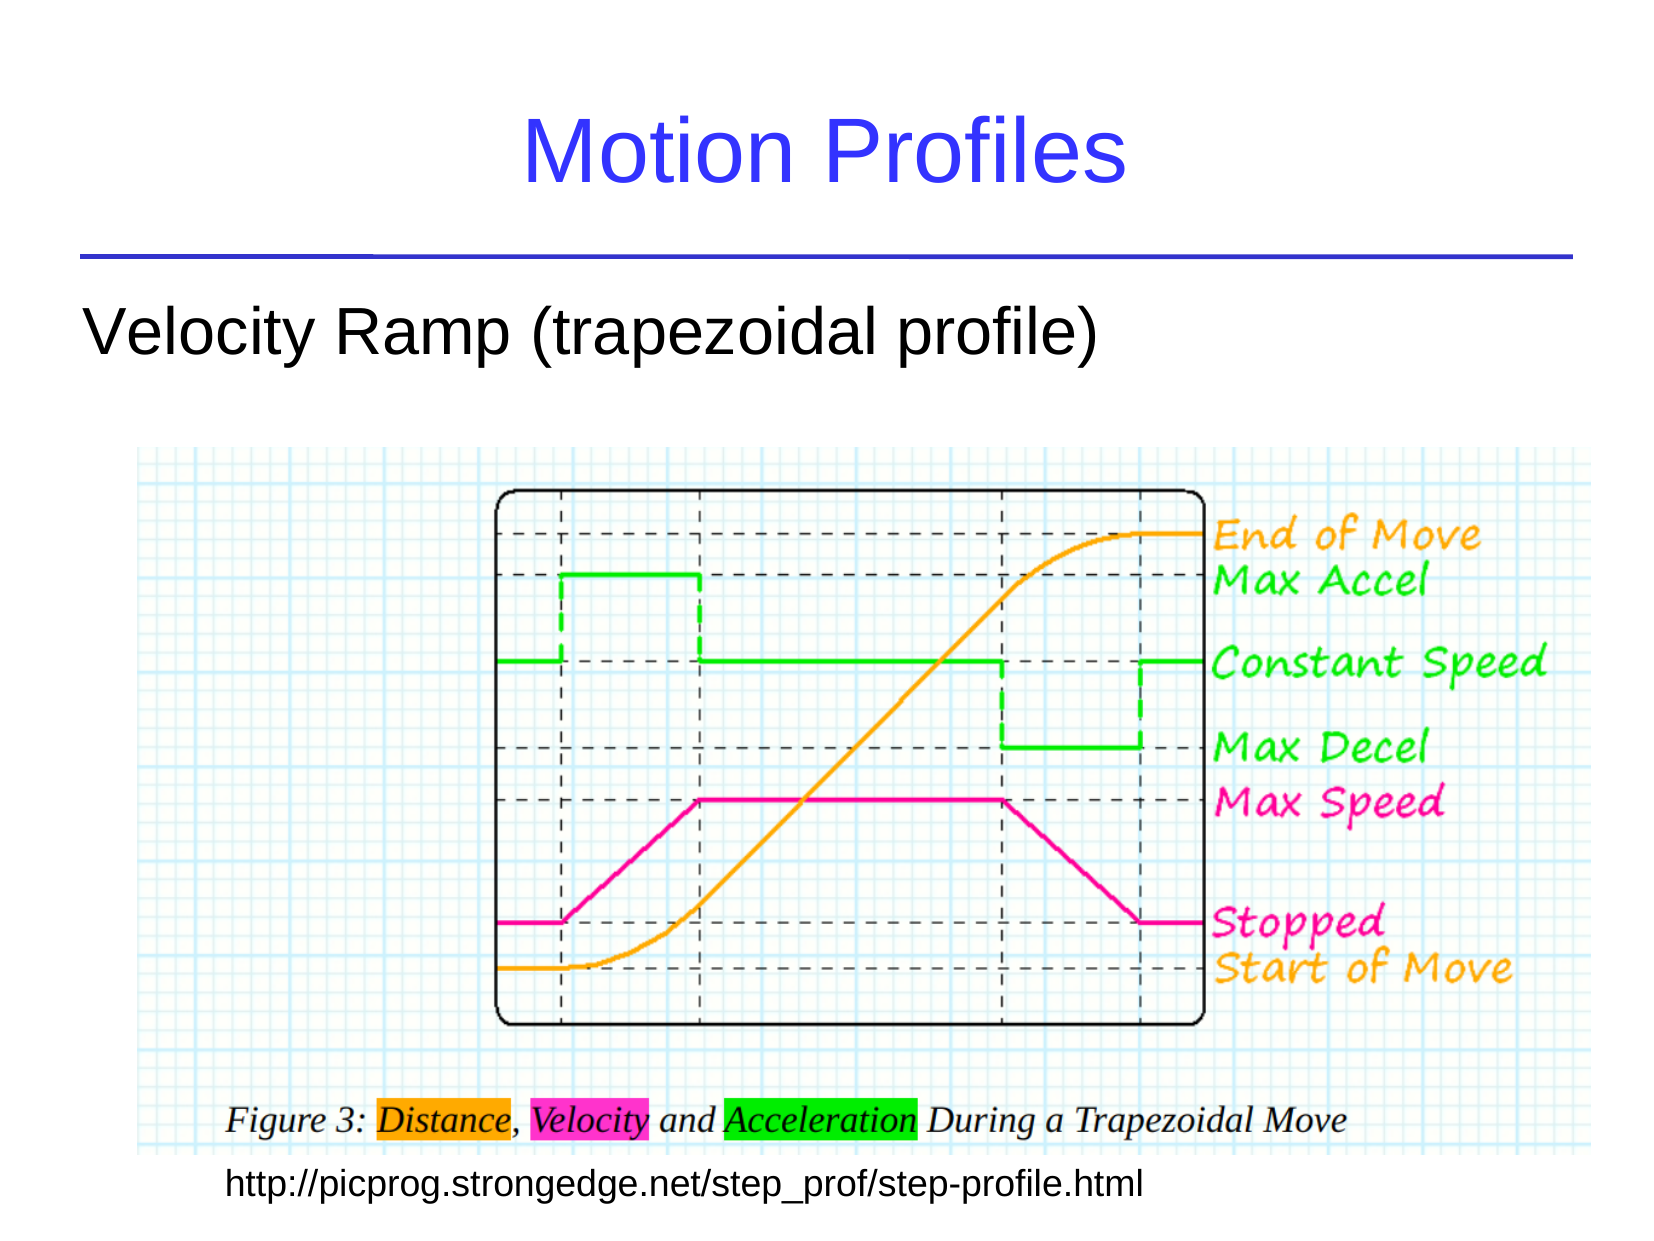

# Motion Profiles
Velocity Ramp (trapezoidal profile)
http://picprog.strongedge.net/step_prof/step-profile.html